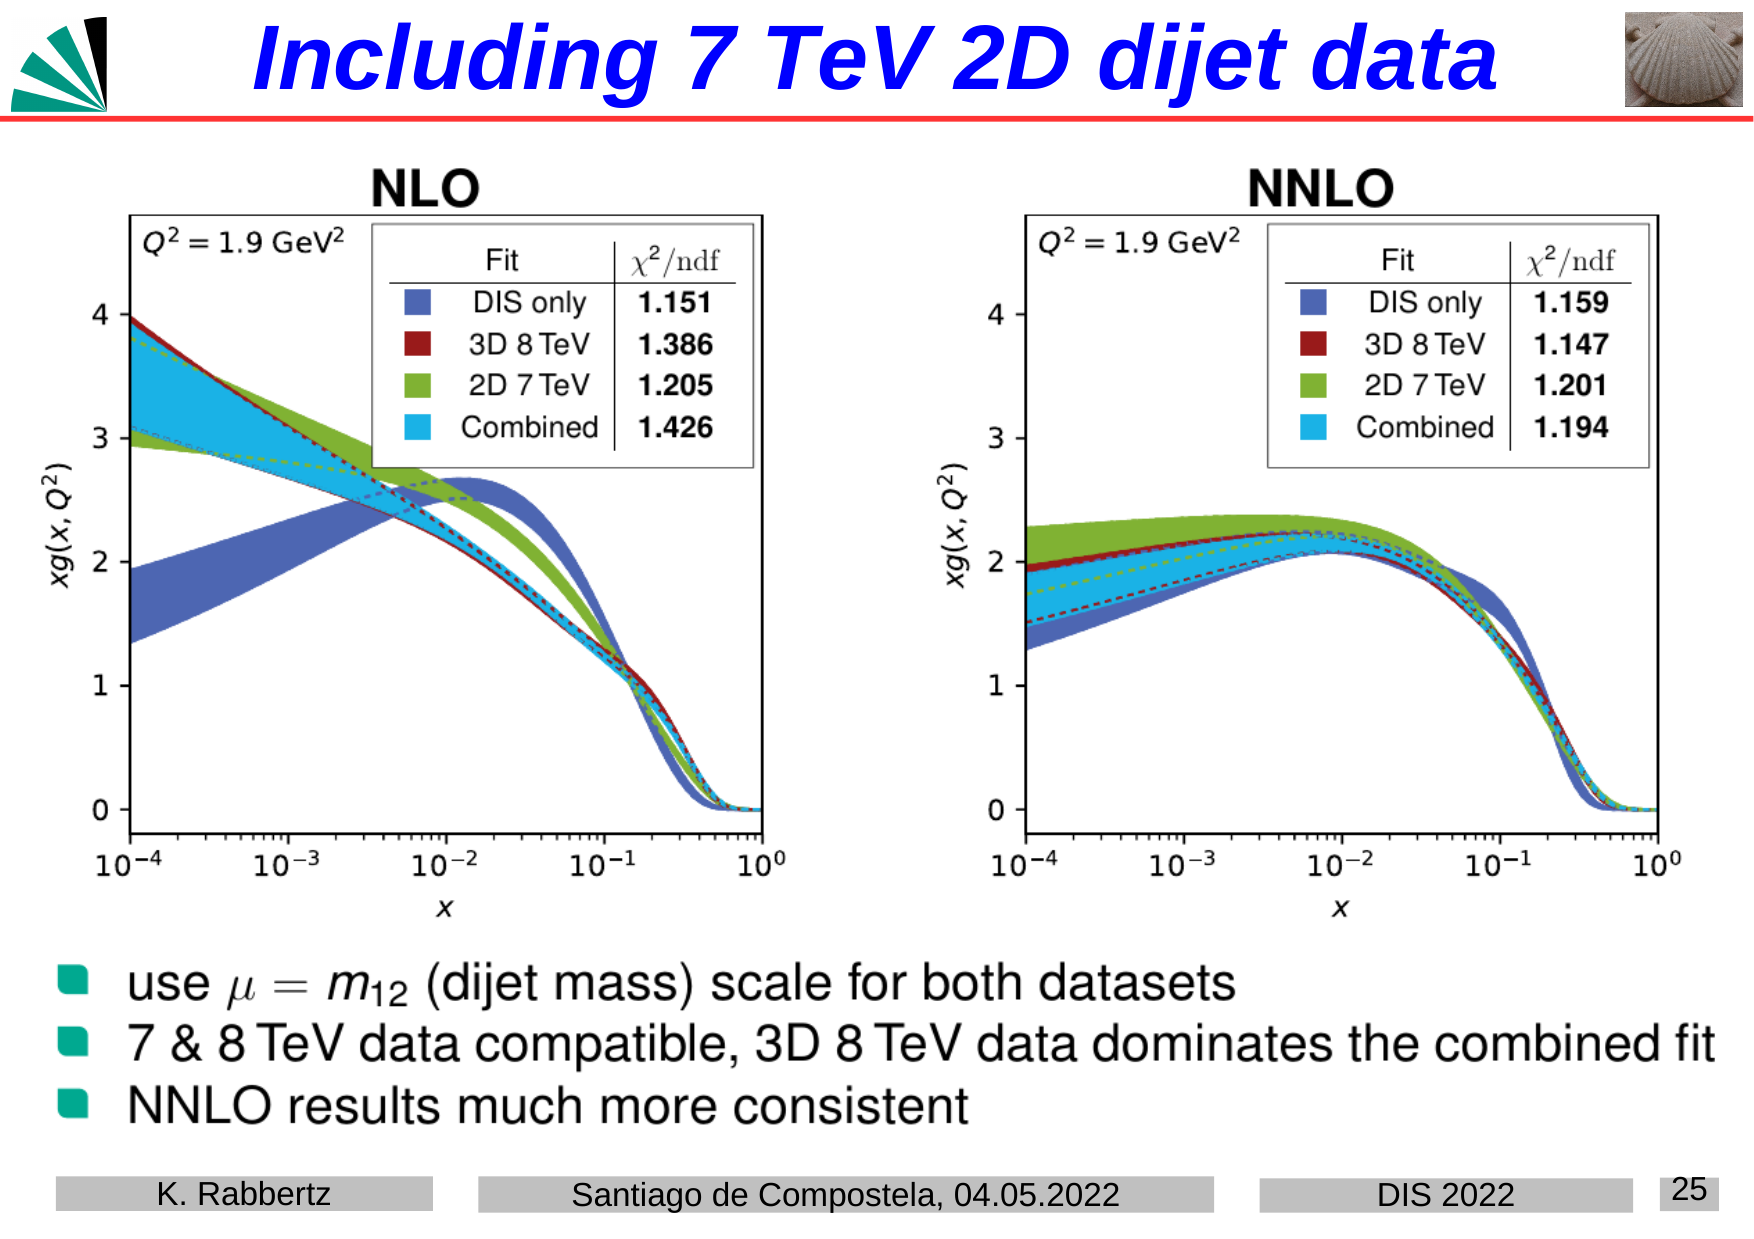

# Including 7 TeV 2D dijet data